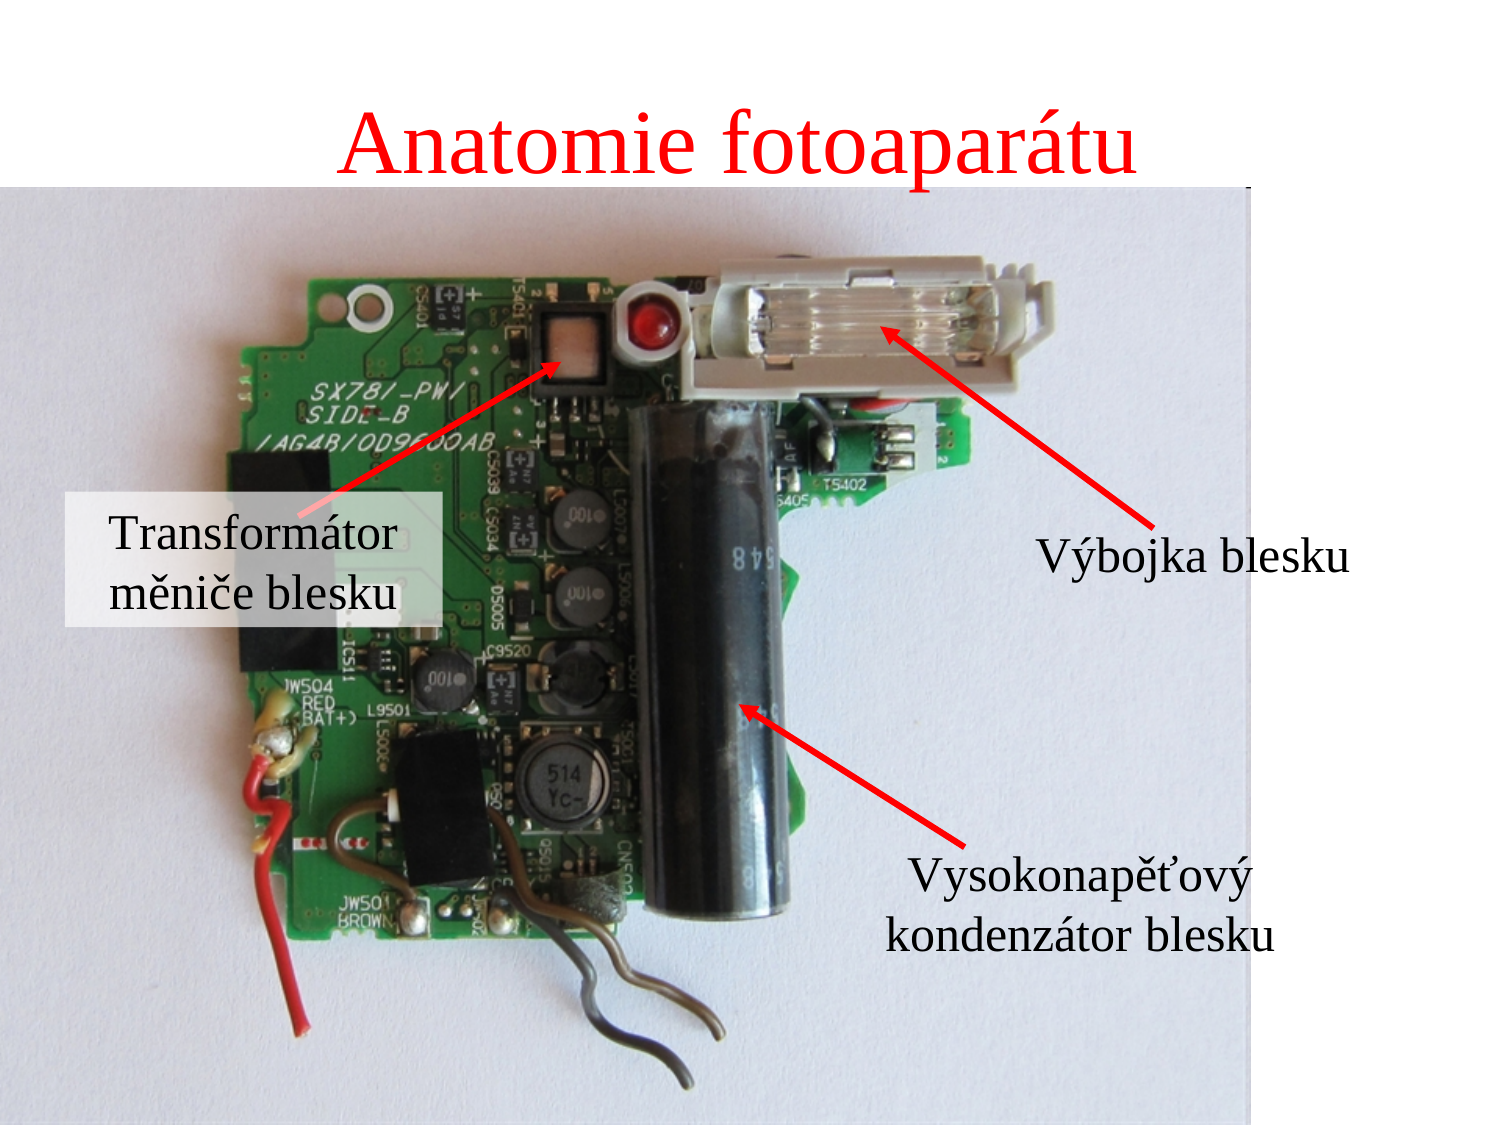

# Anatomie fotoaparátu
Transformátor měniče blesku
Výbojka blesku
Vysokonapěťový kondenzátor blesku